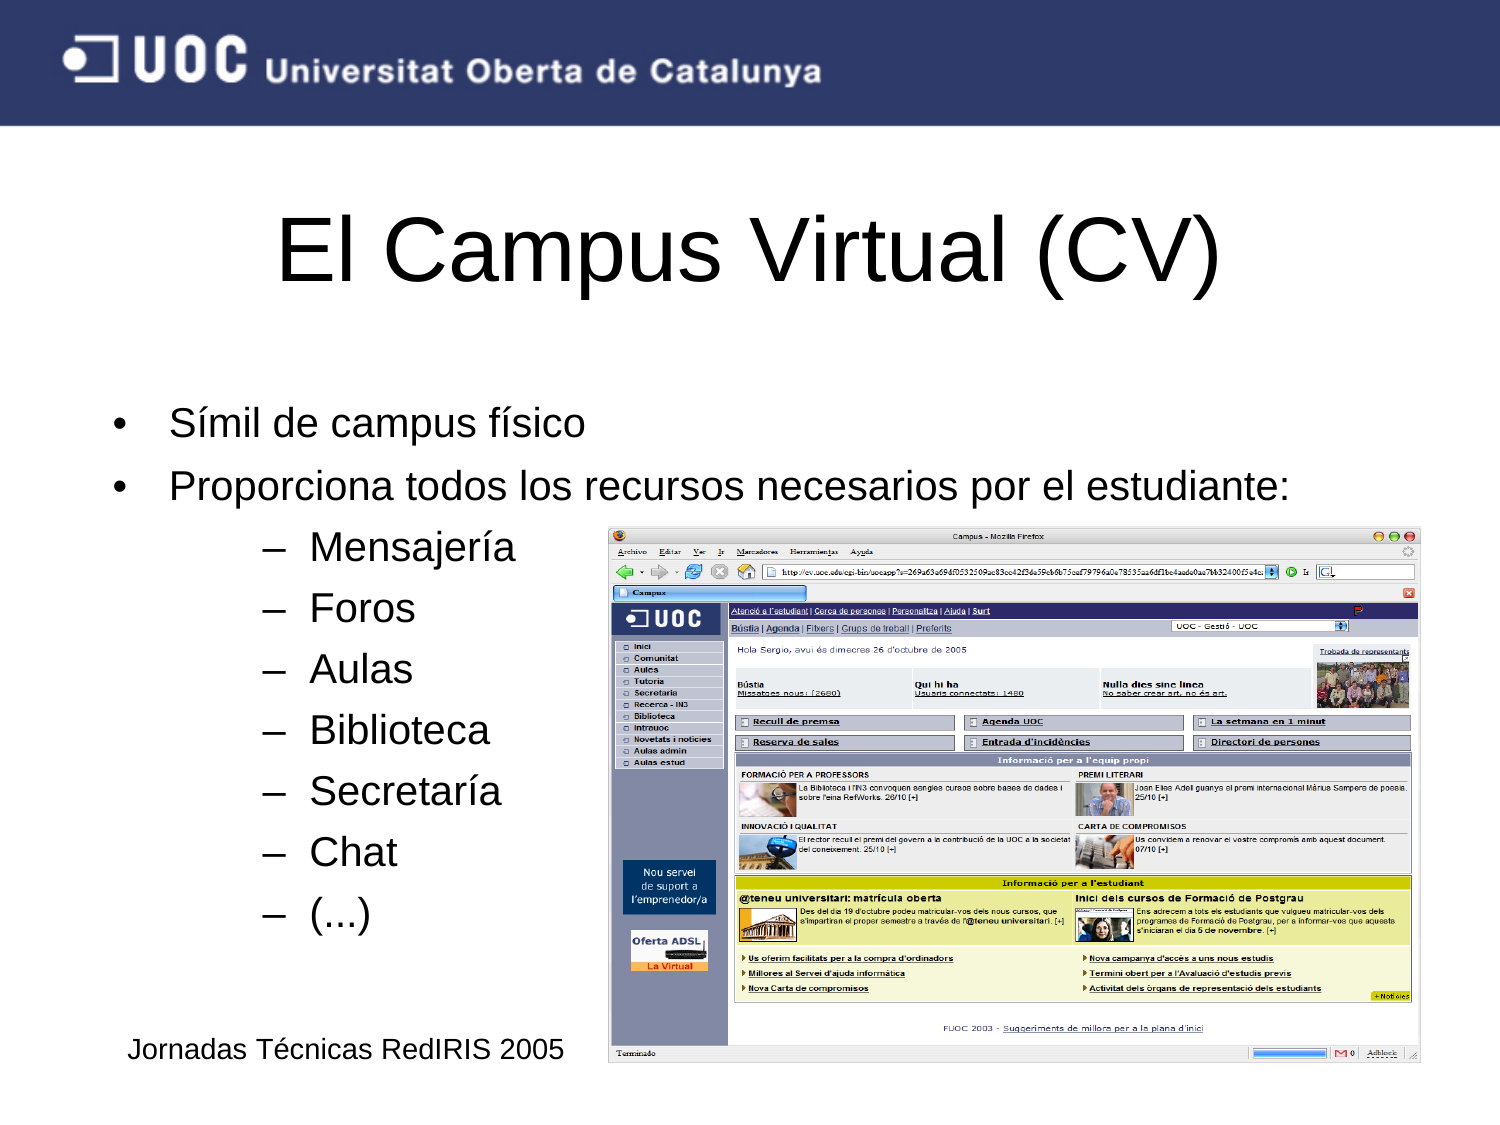

# El Campus Virtual (CV)
Símil de campus físico
Proporciona todos los recursos necesarios por el estudiante:
Mensajería
Foros
Aulas
Biblioteca
Secretaría
Chat
(...)